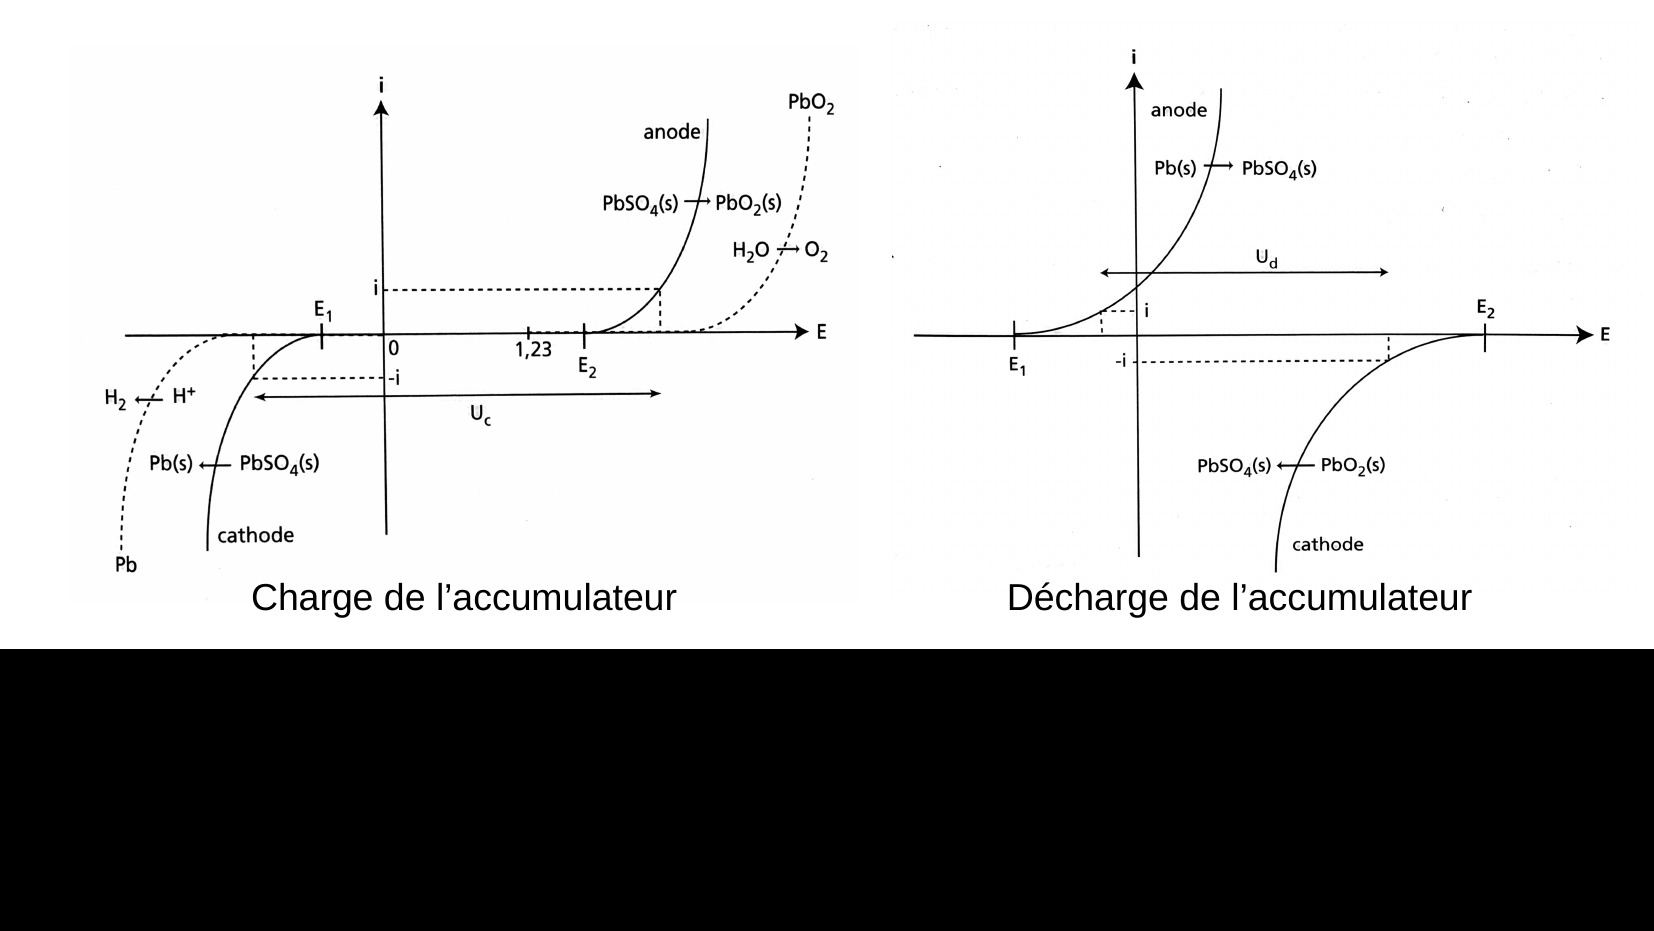

Pouvoirs calorifiques
Charge de l’accumulateur
Décharge de l’accumulateur